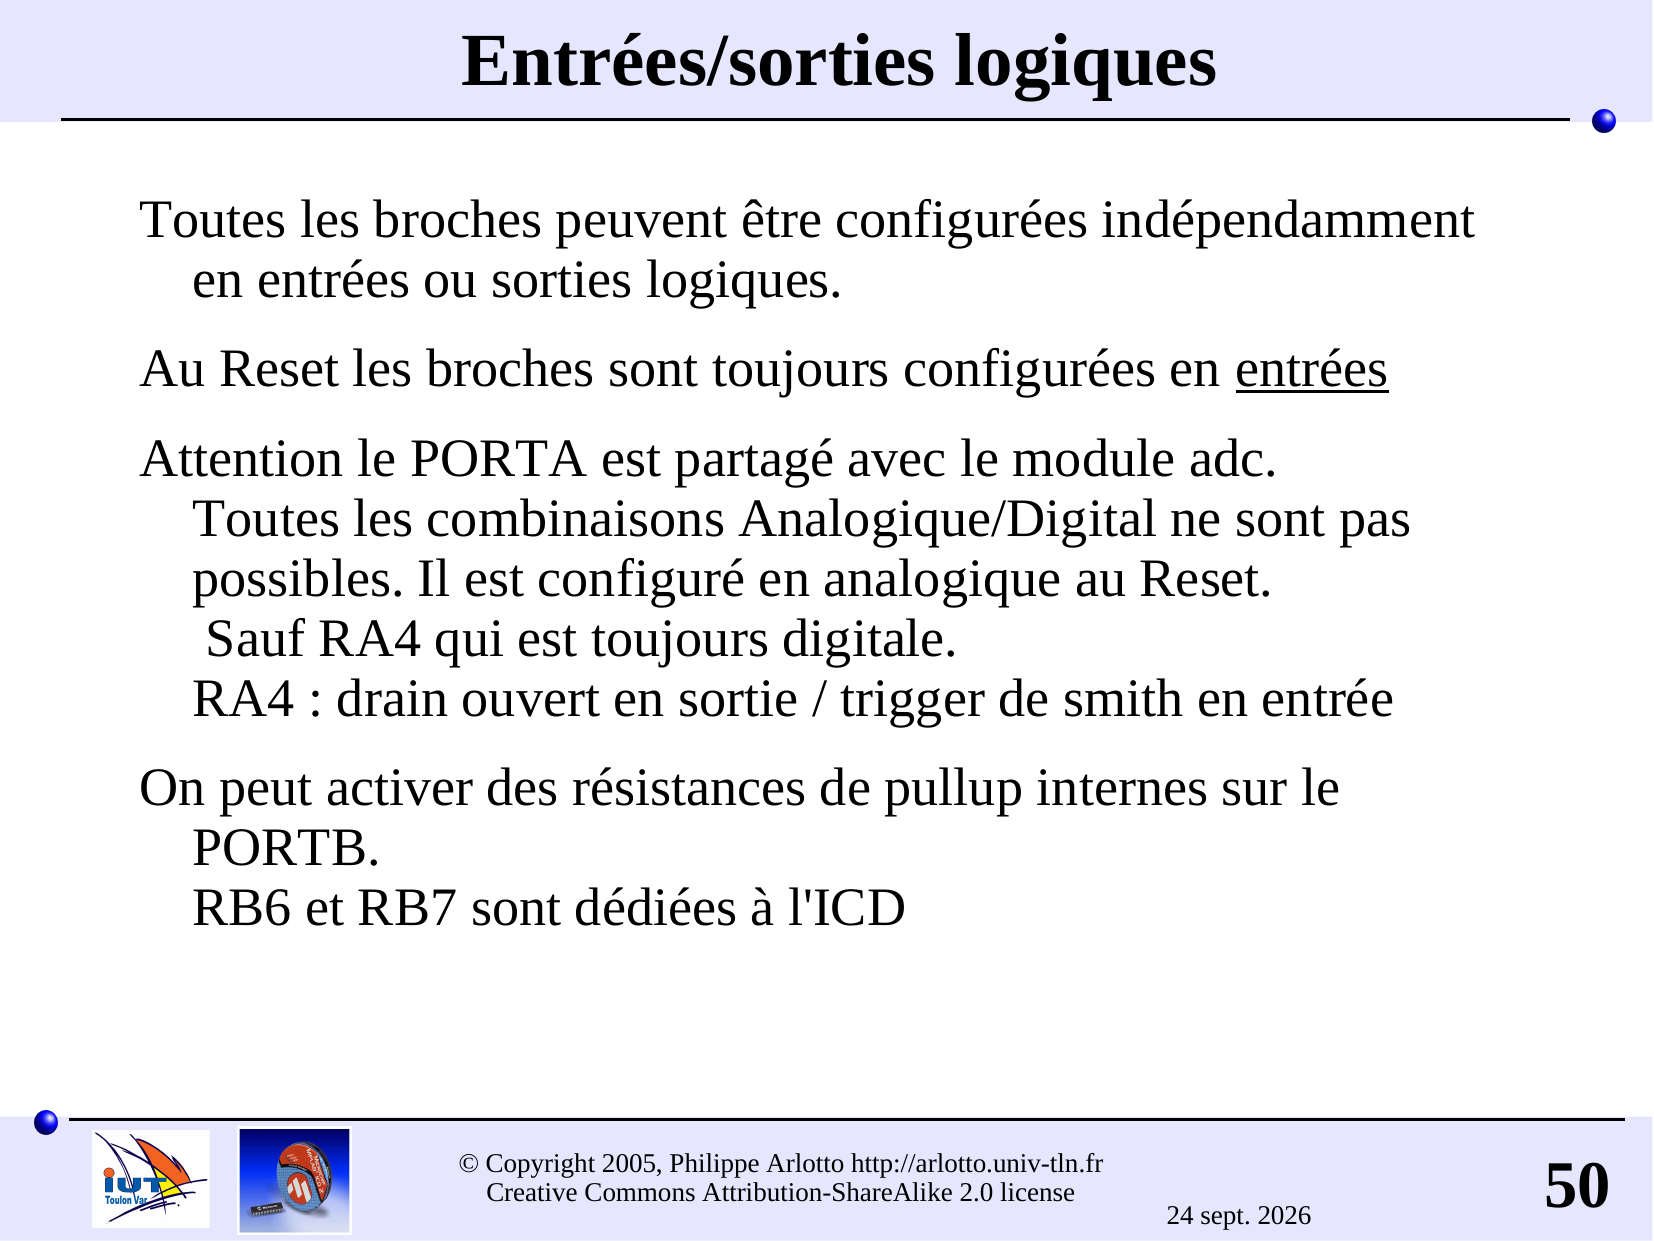

# Entrées/sorties logiques
Toutes les broches peuvent être configurées indépendamment en entrées ou sorties logiques.
Au Reset les broches sont toujours configurées en entrées
Attention le PORTA est partagé avec le module adc.
Toutes les combinaisons Analogique/Digital ne sont pas possibles. Il est configuré en analogique au Reset.
 Sauf RA4 qui est toujours digitale.
RA4 : drain ouvert en sortie / trigger de smith en entrée
On peut activer des résistances de pullup internes sur le PORTB.
RB6 et RB7 sont dédiées à l'ICD